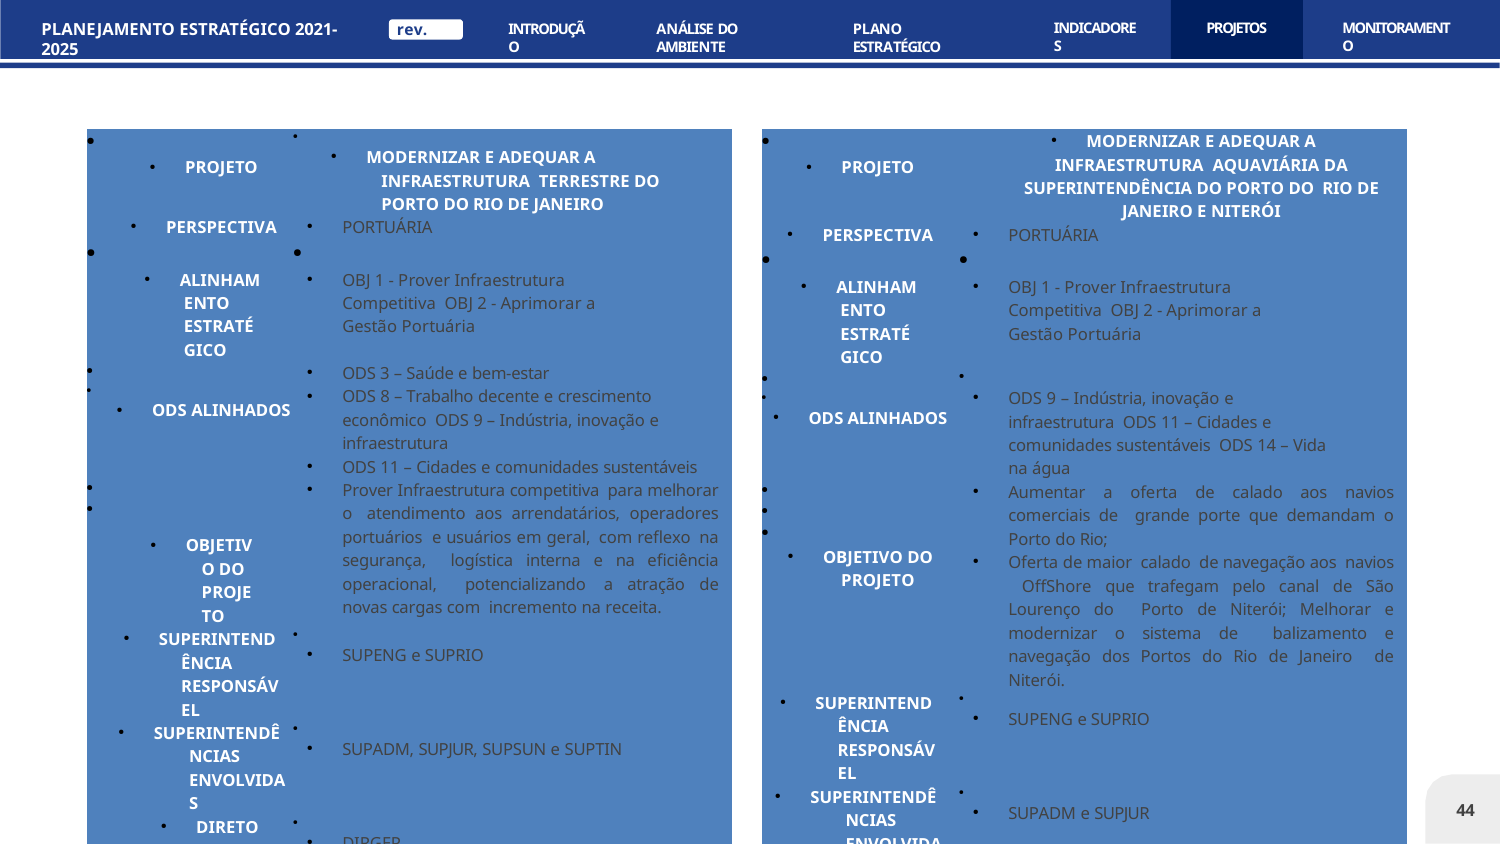

PLANEJAMENTO ESTRATÉGICO 2021-2025
INDICADORES
PROJETOS
MONITORAMENTO
rev. 2022
INTRODUÇÃO
ANÁLISE DO AMBIENTE
PLANO ESTRATÉGICO
| PROJETO | MODERNIZAR E ADEQUAR A INFRAESTRUTURA TERRESTRE DO PORTO DO RIO DE JANEIRO |
| --- | --- |
| PERSPECTIVA | PORTUÁRIA |
| ALINHAMENTO ESTRATÉGICO | OBJ 1 - Prover Infraestrutura Competitiva OBJ 2 - Aprimorar a Gestão Portuária |
| ODS ALINHADOS | ODS 3 – Saúde e bem-estar ODS 8 – Trabalho decente e crescimento econômico ODS 9 – Indústria, inovação e infraestrutura ODS 11 – Cidades e comunidades sustentáveis |
| OBJETIVO DO PROJETO | Prover Infraestrutura competitiva para melhorar o atendimento aos arrendatários, operadores portuários e usuários em geral, com reﬂexo na segurança, logística interna e na eﬁciência operacional, potencializando a atração de novas cargas com incremento na receita. |
| SUPERINTENDÊNCIA RESPONSÁVEL | SUPENG e SUPRIO |
| SUPERINTENDÊNCIAS ENVOLVIDAS | SUPADM, SUPJUR, SUPSUN e SUPTIN |
| DIRETORIA RESPONSÁVEL | DIRGEP |
| PROJETO | MODERNIZAR E ADEQUAR A INFRAESTRUTURA AQUAVIÁRIA DA SUPERINTENDÊNCIA DO PORTO DO RIO DE JANEIRO E NITERÓI |
| --- | --- |
| PERSPECTIVA | PORTUÁRIA |
| ALINHAMENTO ESTRATÉGICO | OBJ 1 - Prover Infraestrutura Competitiva OBJ 2 - Aprimorar a Gestão Portuária |
| ODS ALINHADOS | ODS 9 – Indústria, inovação e infraestrutura ODS 11 – Cidades e comunidades sustentáveis ODS 14 – Vida na água |
| OBJETIVO DO PROJETO | Aumentar a oferta de calado aos navios comerciais de grande porte que demandam o Porto do Rio; Oferta de maior calado de navegação aos navios OffShore que trafegam pelo canal de São Lourenço do Porto de Niterói; Melhorar e modernizar o sistema de balizamento e navegação dos Portos do Rio de Janeiro de Niterói. |
| SUPERINTENDÊNCIA RESPONSÁVEL | SUPENG e SUPRIO |
| SUPERINTENDÊNCIAS ENVOLVIDAS | SUPADM e SUPJUR |
| DIRETORIA RESPONSÁVEL | DIRGEP |